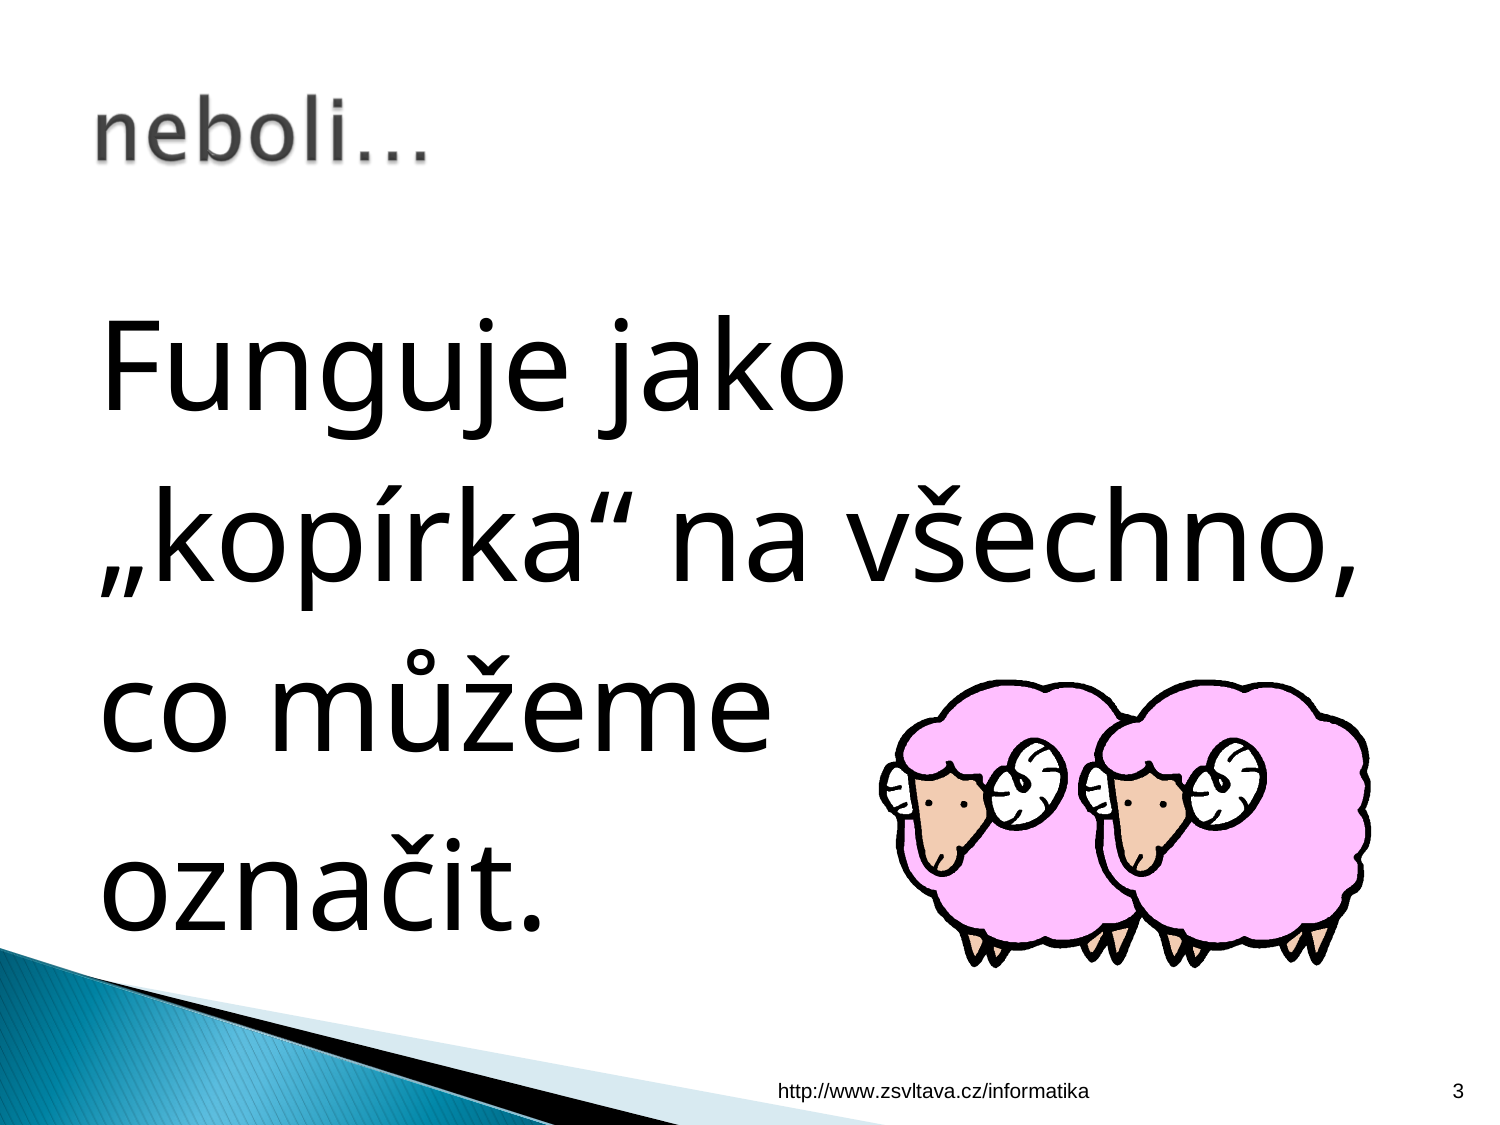

# Funguje jako „kopírka“ na všechno, co můžeme
označit.
http://www.zsvltava.cz/informatika